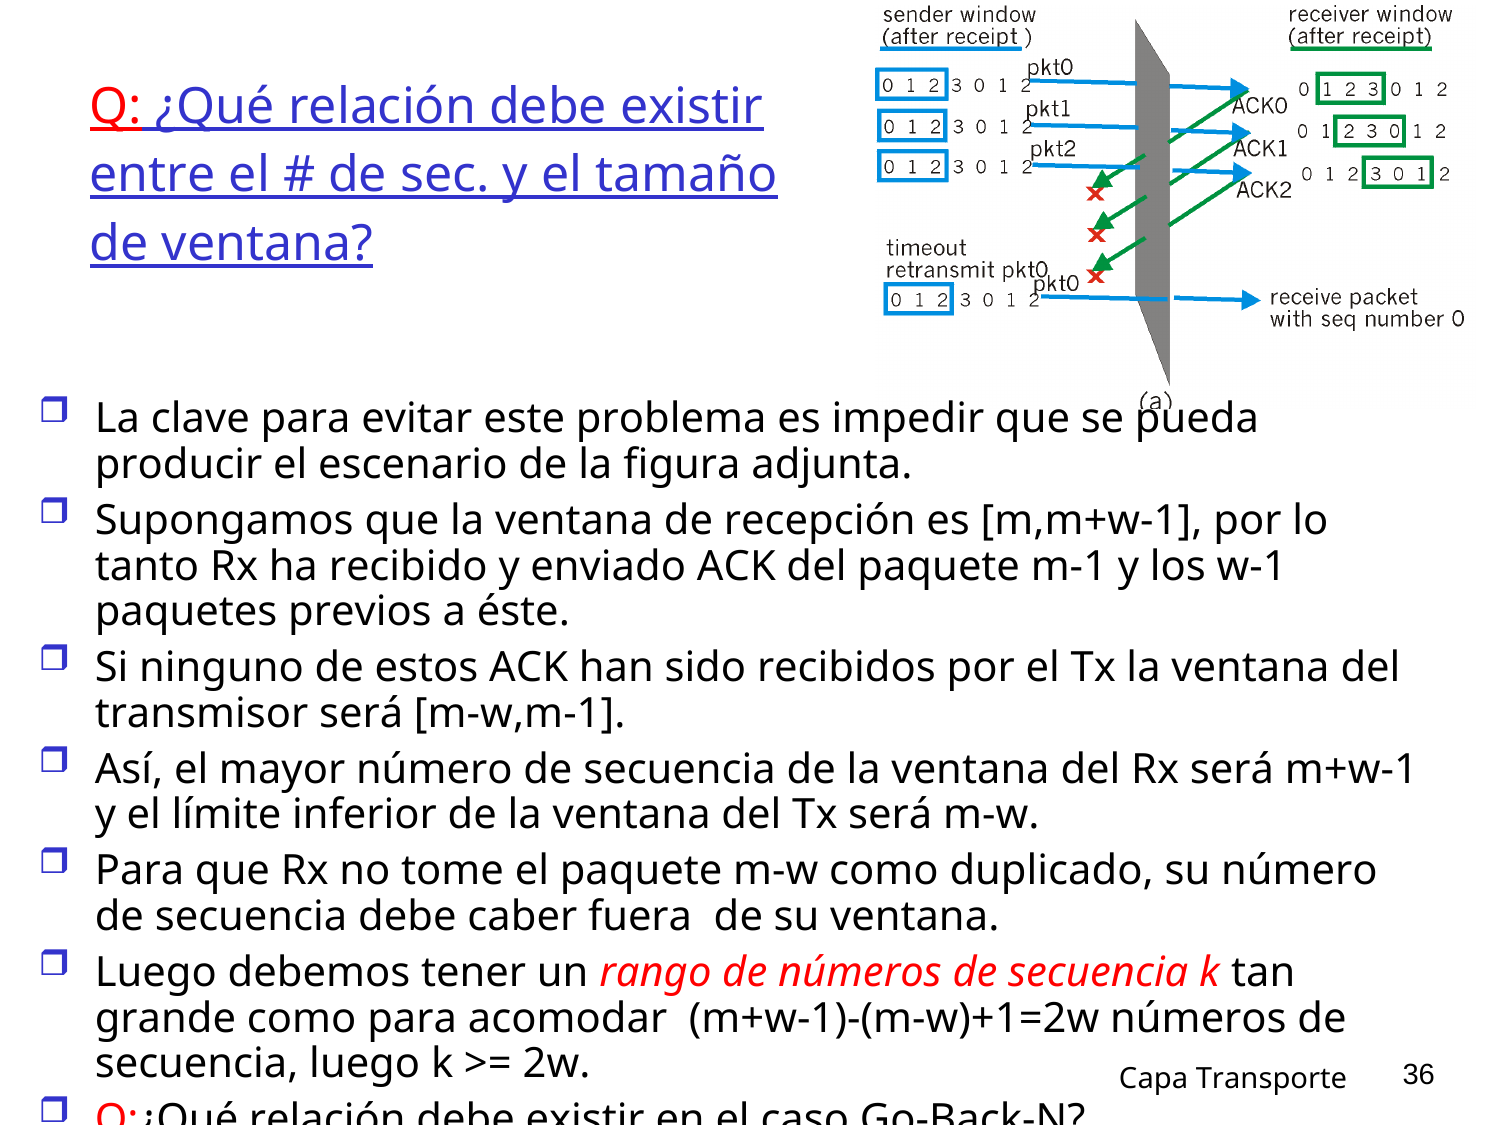

# Q: ¿Qué relación debe existir entre el # de sec. y el tamaño de ventana?
La clave para evitar este problema es impedir que se pueda producir el escenario de la figura adjunta.
Supongamos que la ventana de recepción es [m,m+w-1], por lo tanto Rx ha recibido y enviado ACK del paquete m-1 y los w-1 paquetes previos a éste.
Si ninguno de estos ACK han sido recibidos por el Tx la ventana del transmisor será [m-w,m-1].
Así, el mayor número de secuencia de la ventana del Rx será m+w-1 y el límite inferior de la ventana del Tx será m-w.
Para que Rx no tome el paquete m-w como duplicado, su número de secuencia debe caber fuera de su ventana.
Luego debemos tener un rango de números de secuencia k tan grande como para acomodar (m+w-1)-(m-w)+1=2w números de secuencia, luego k >= 2w.
Q:¿Qué relación debe existir en el caso Go-Back-N?
36